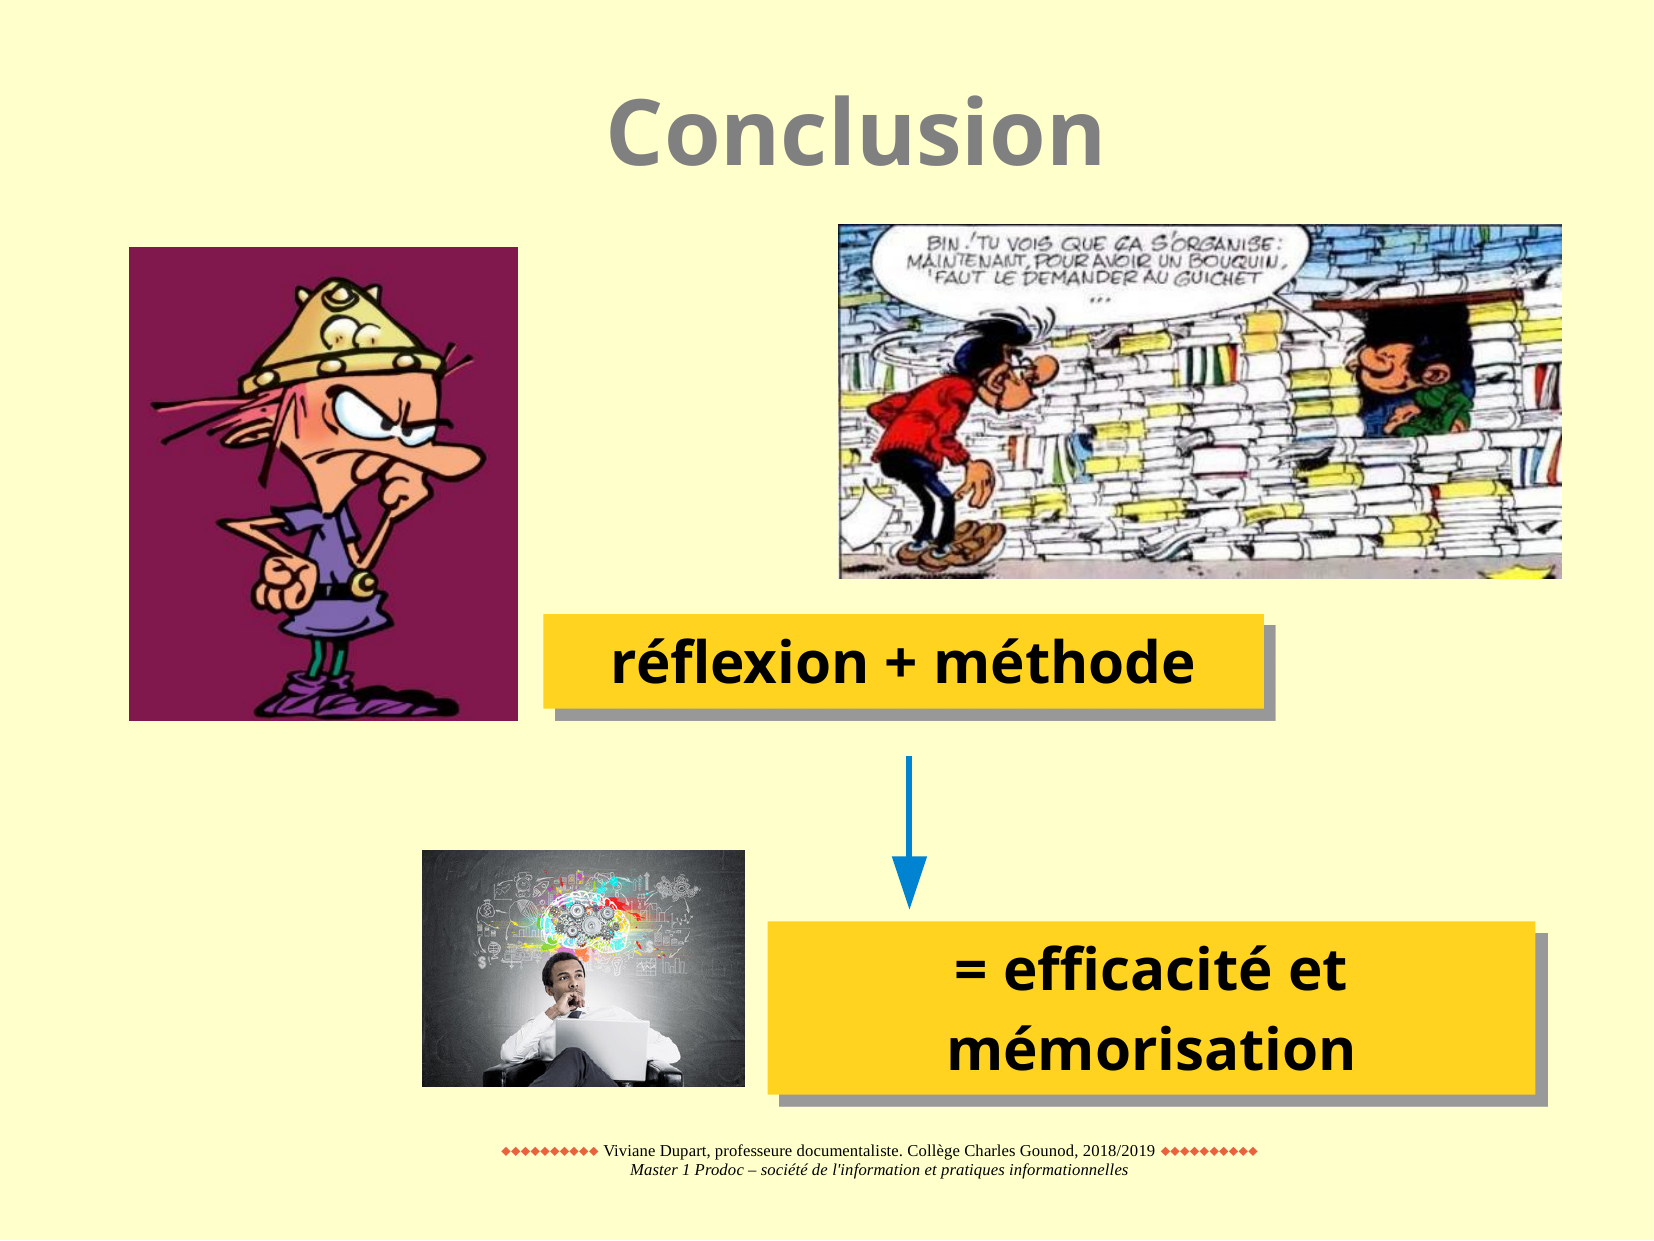

Conclusion
réflexion + méthode
= efficacité et mémorisation
#  Viviane Dupart, professeure documentaliste. Collège Charles Gounod, 2018/2019 
Master 1 Prodoc – société de l'information et pratiques informationnelles